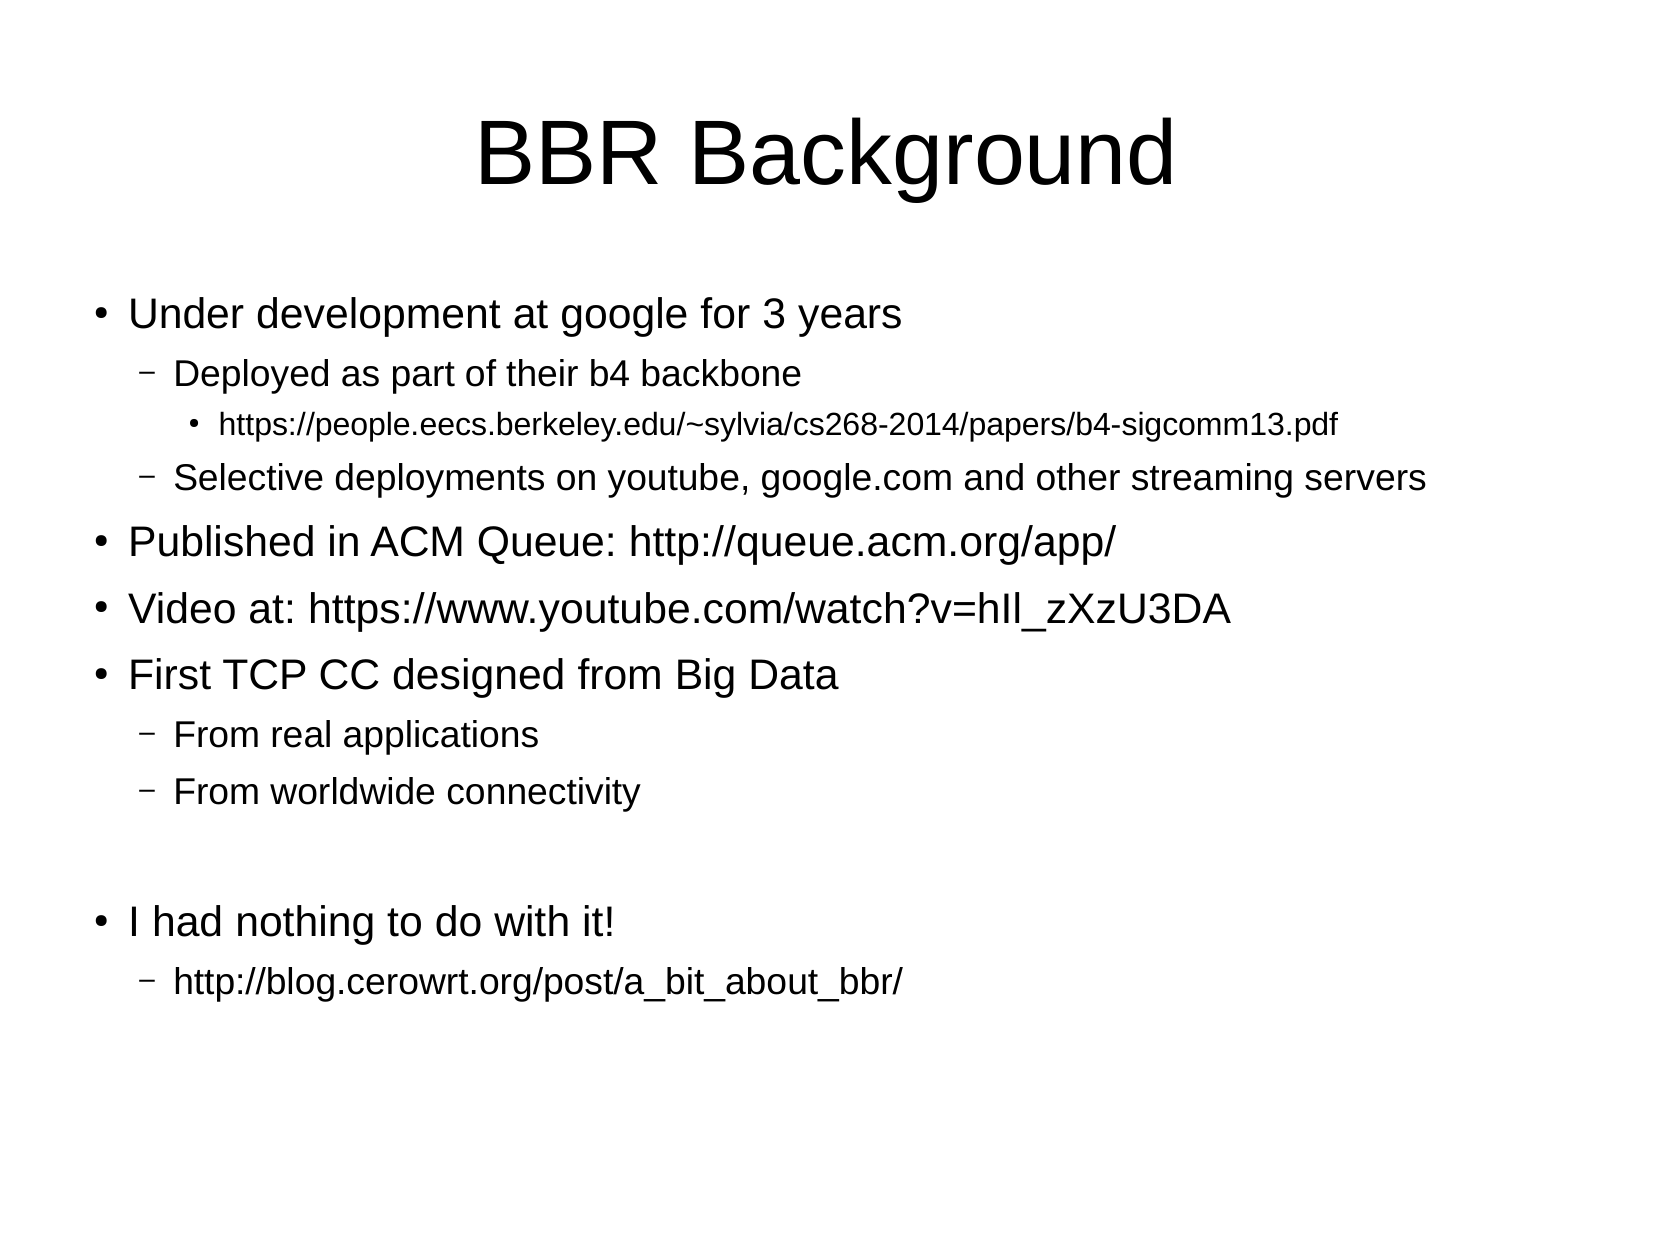

# BBR Background
Under development at google for 3 years
Deployed as part of their b4 backbone
https://people.eecs.berkeley.edu/~sylvia/cs268-2014/papers/b4-sigcomm13.pdf
Selective deployments on youtube, google.com and other streaming servers
Published in ACM Queue: http://queue.acm.org/app/
Video at: https://www.youtube.com/watch?v=hIl_zXzU3DA
First TCP CC designed from Big Data
From real applications
From worldwide connectivity
I had nothing to do with it!
http://blog.cerowrt.org/post/a_bit_about_bbr/